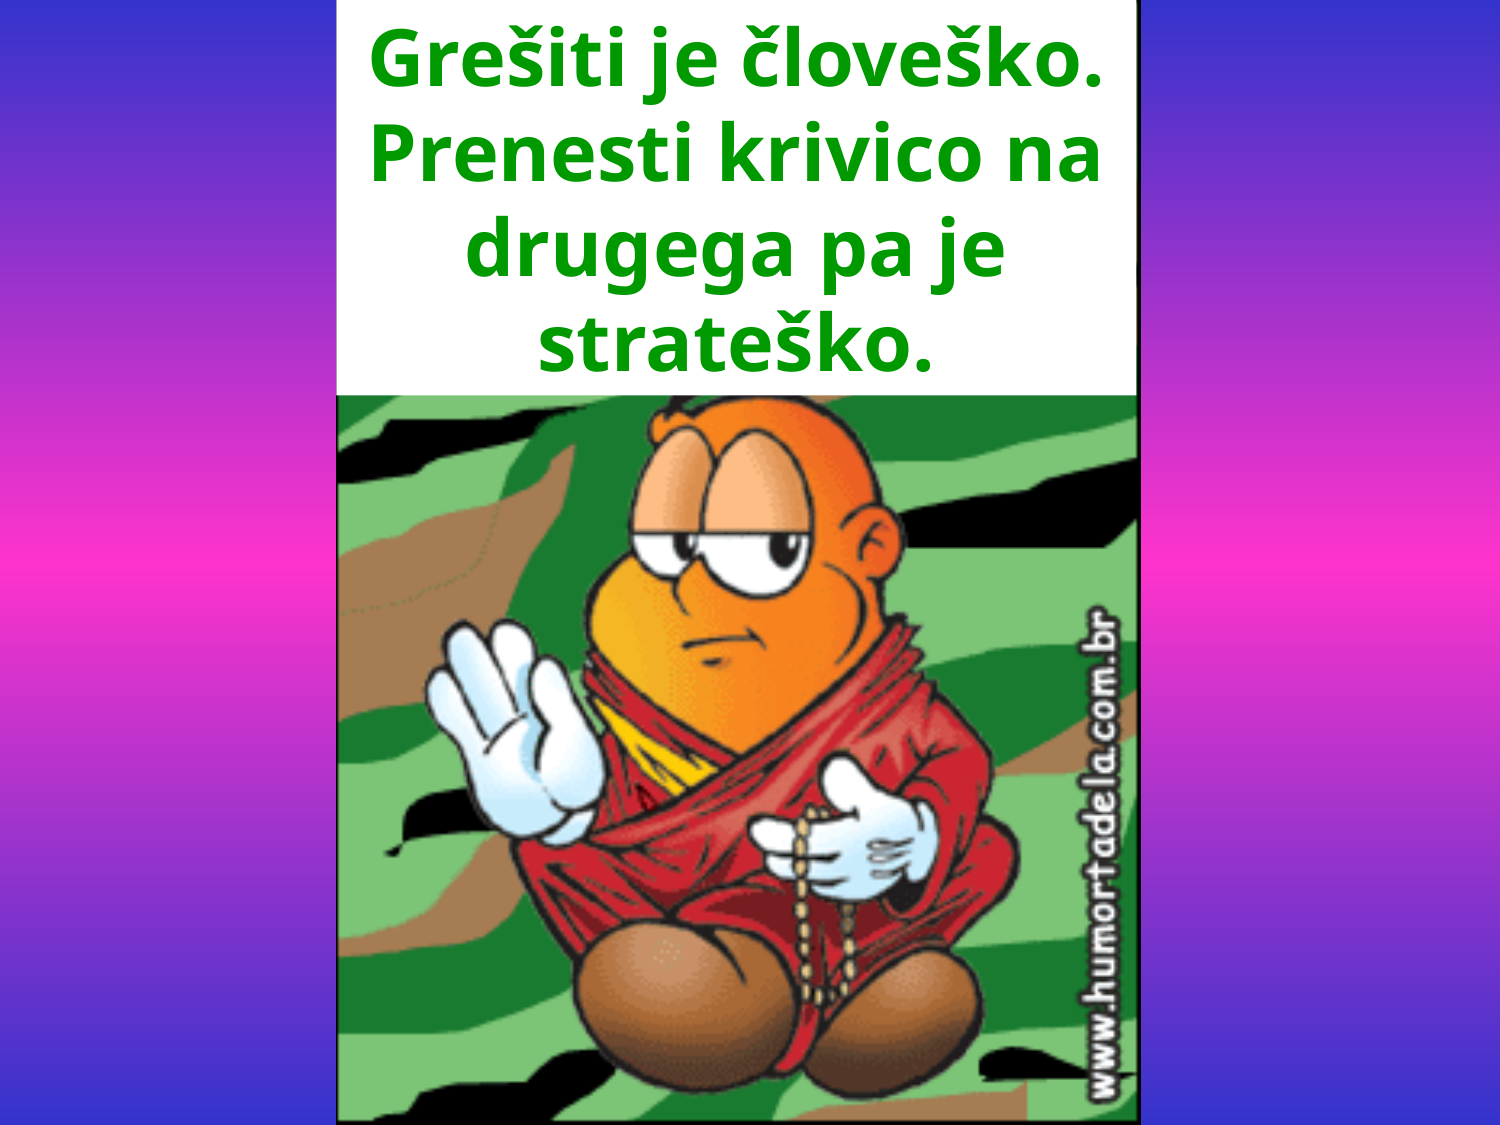

Grešiti je človeško. Prenesti krivico na drugega pa je strateško.